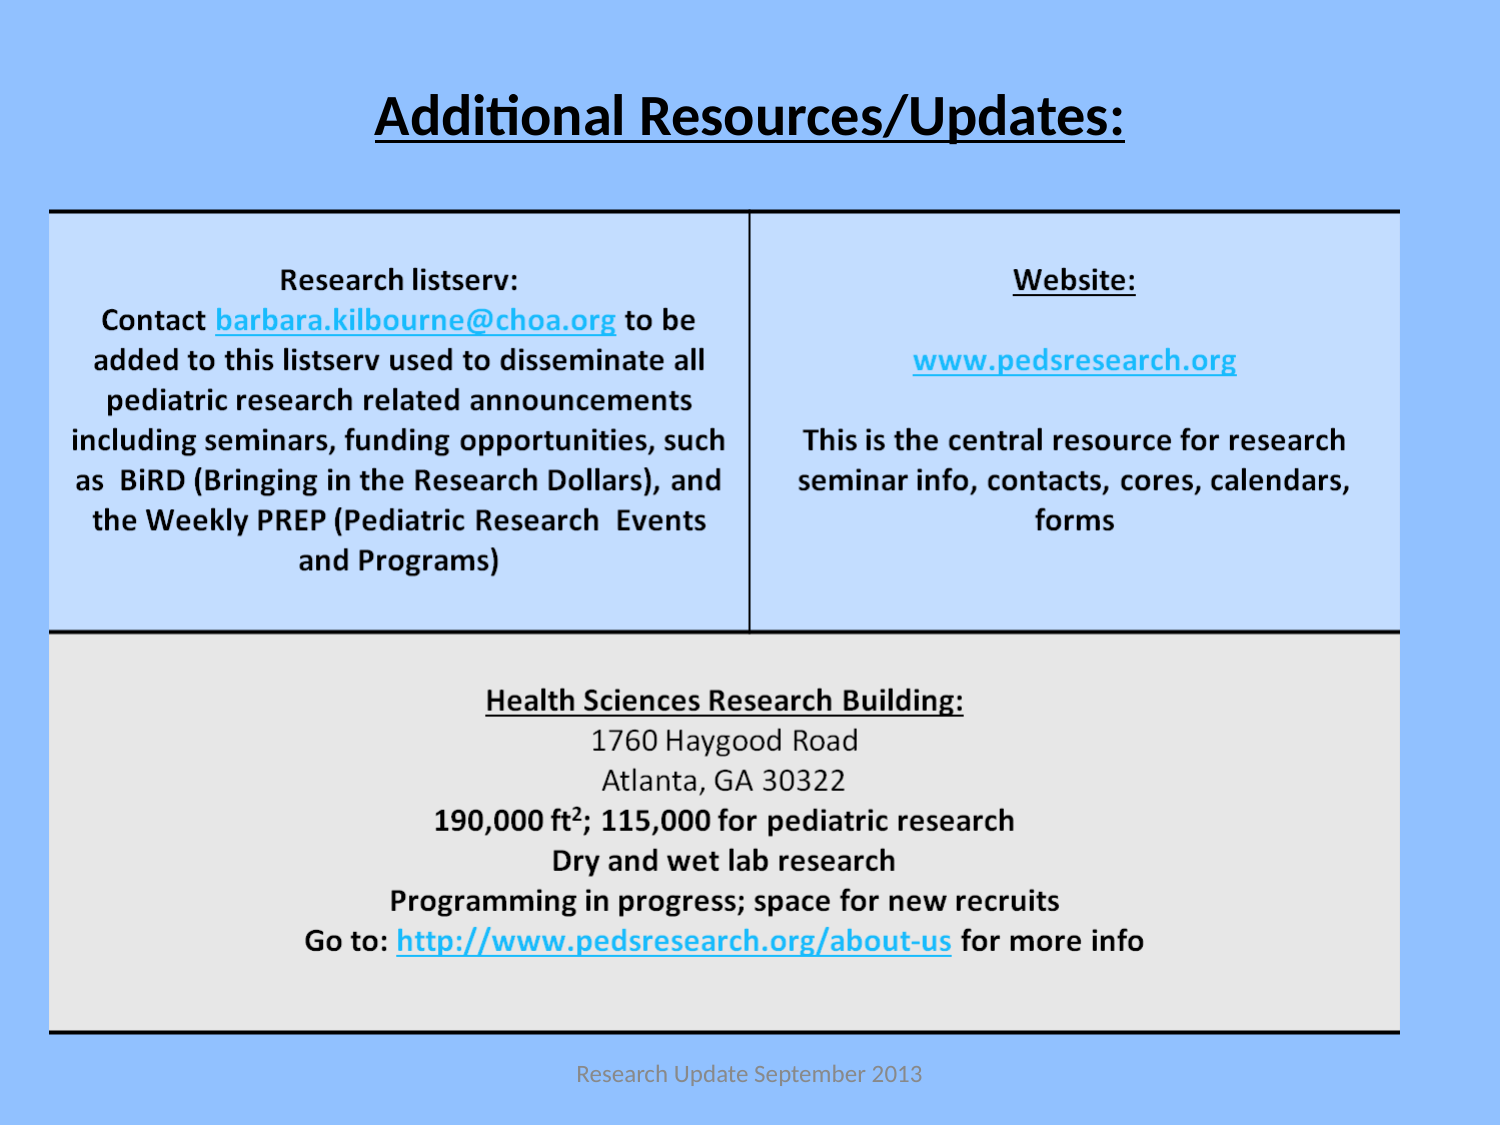

# Additional Resources/Updates:
Research Update September 2013